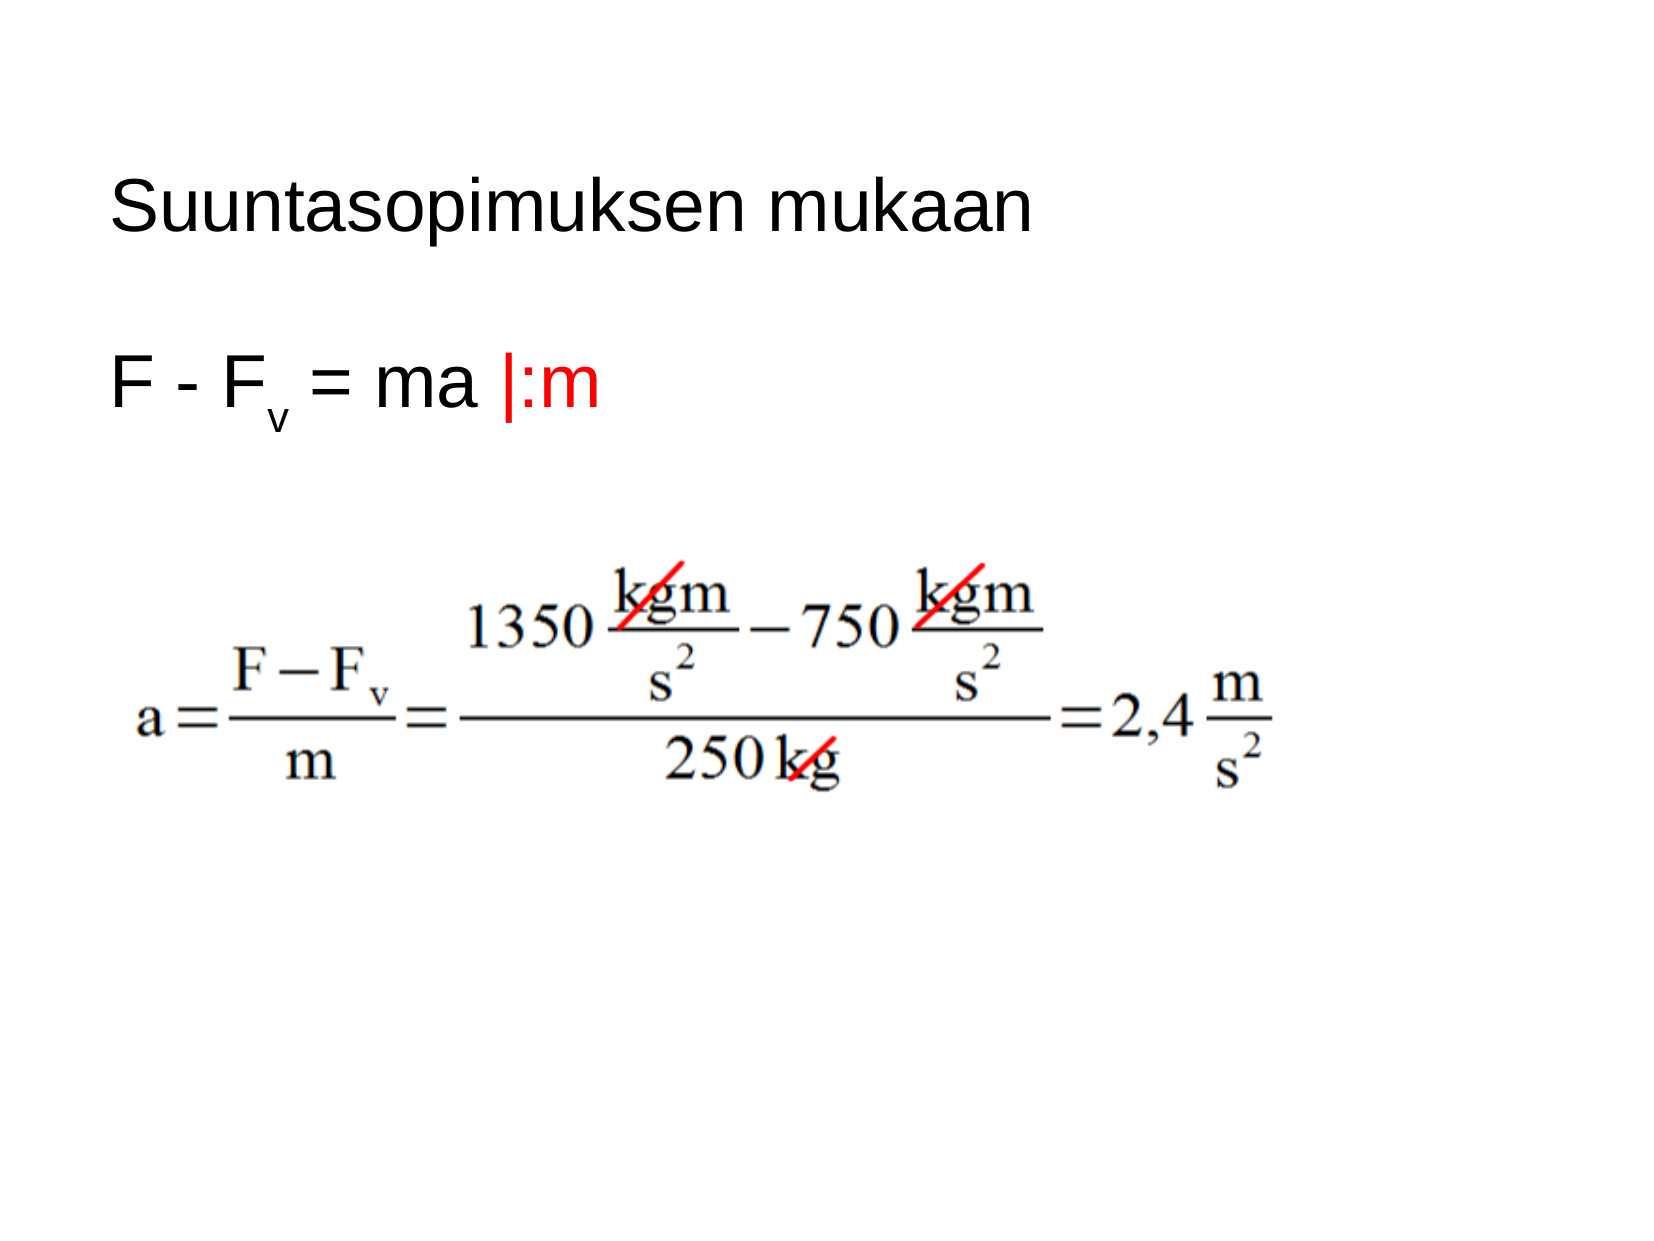

Suuntasopimuksen mukaan
F - Fv = ma |:m